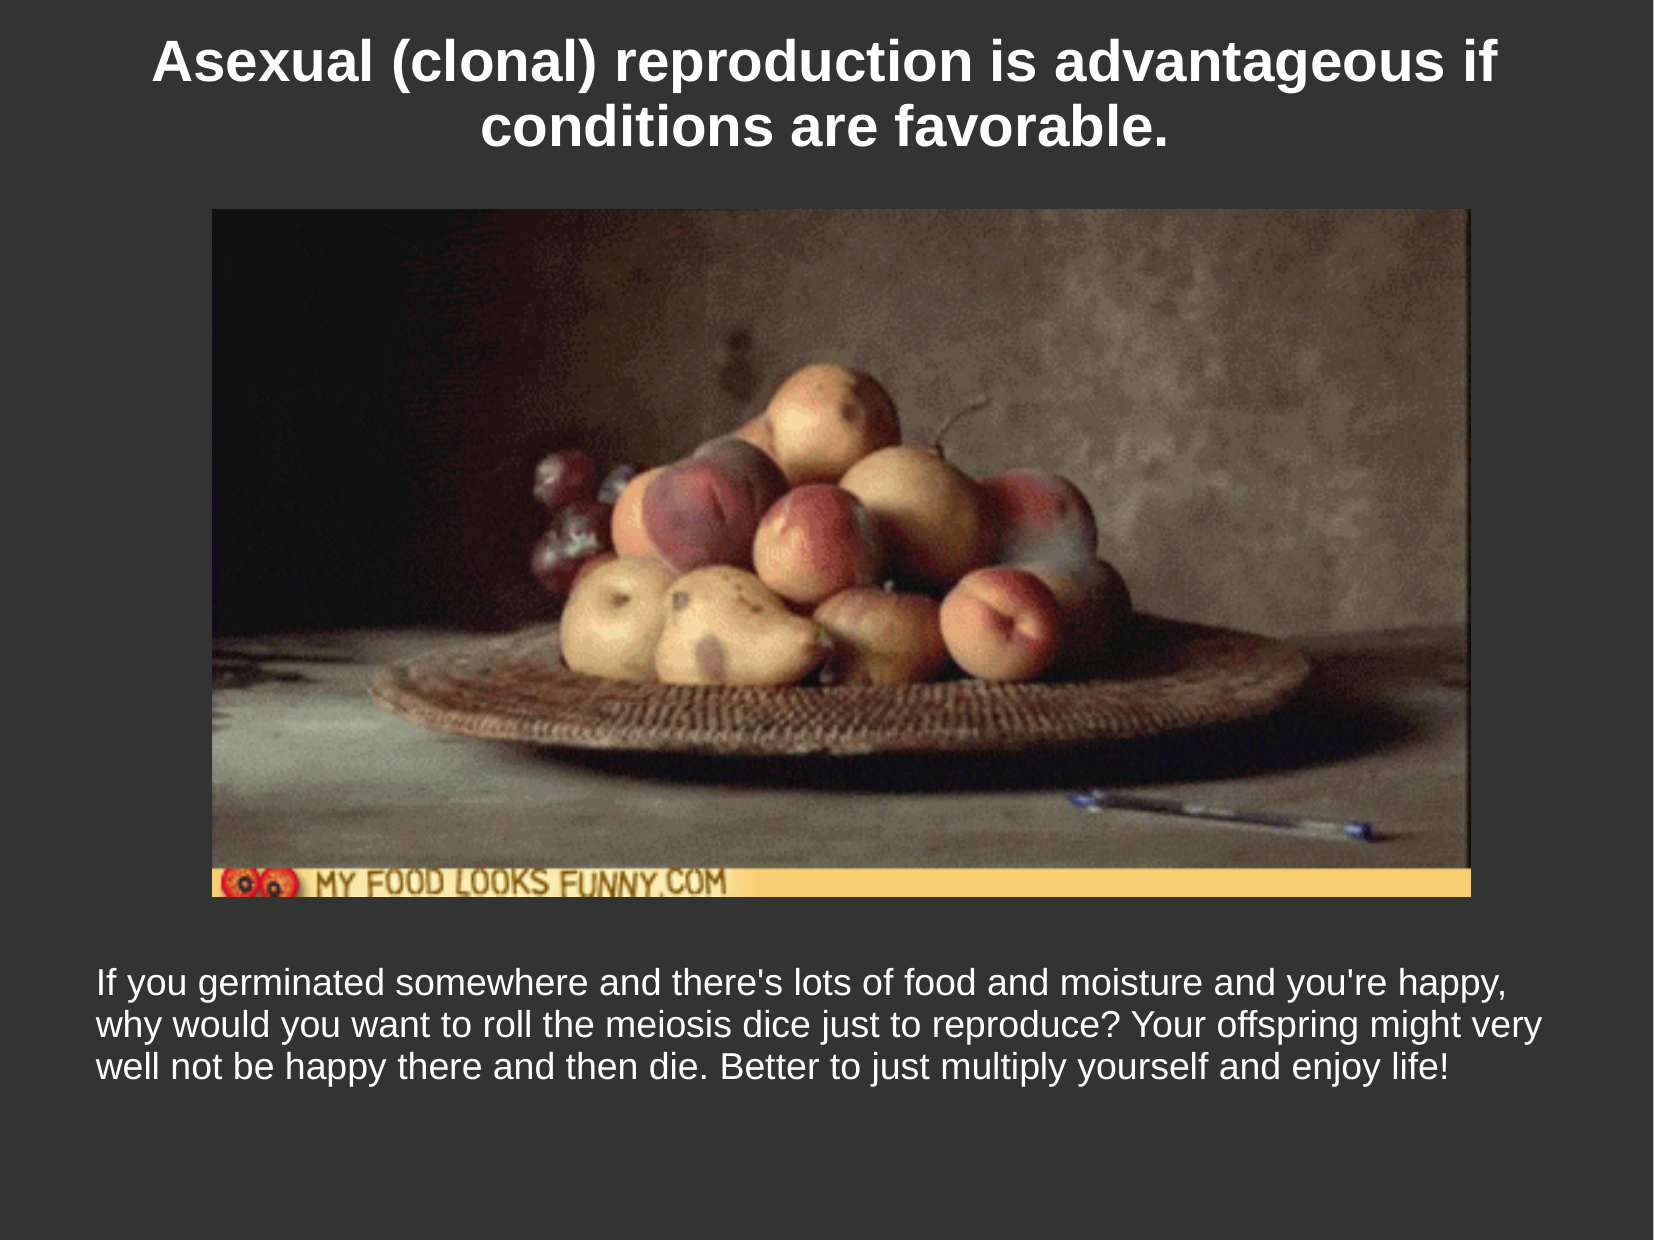

Asexual (clonal) reproduction is advantageous if conditions are favorable.
If you germinated somewhere and there's lots of food and moisture and you're happy, why would you want to roll the meiosis dice just to reproduce? Your offspring might very well not be happy there and then die. Better to just multiply yourself and enjoy life!